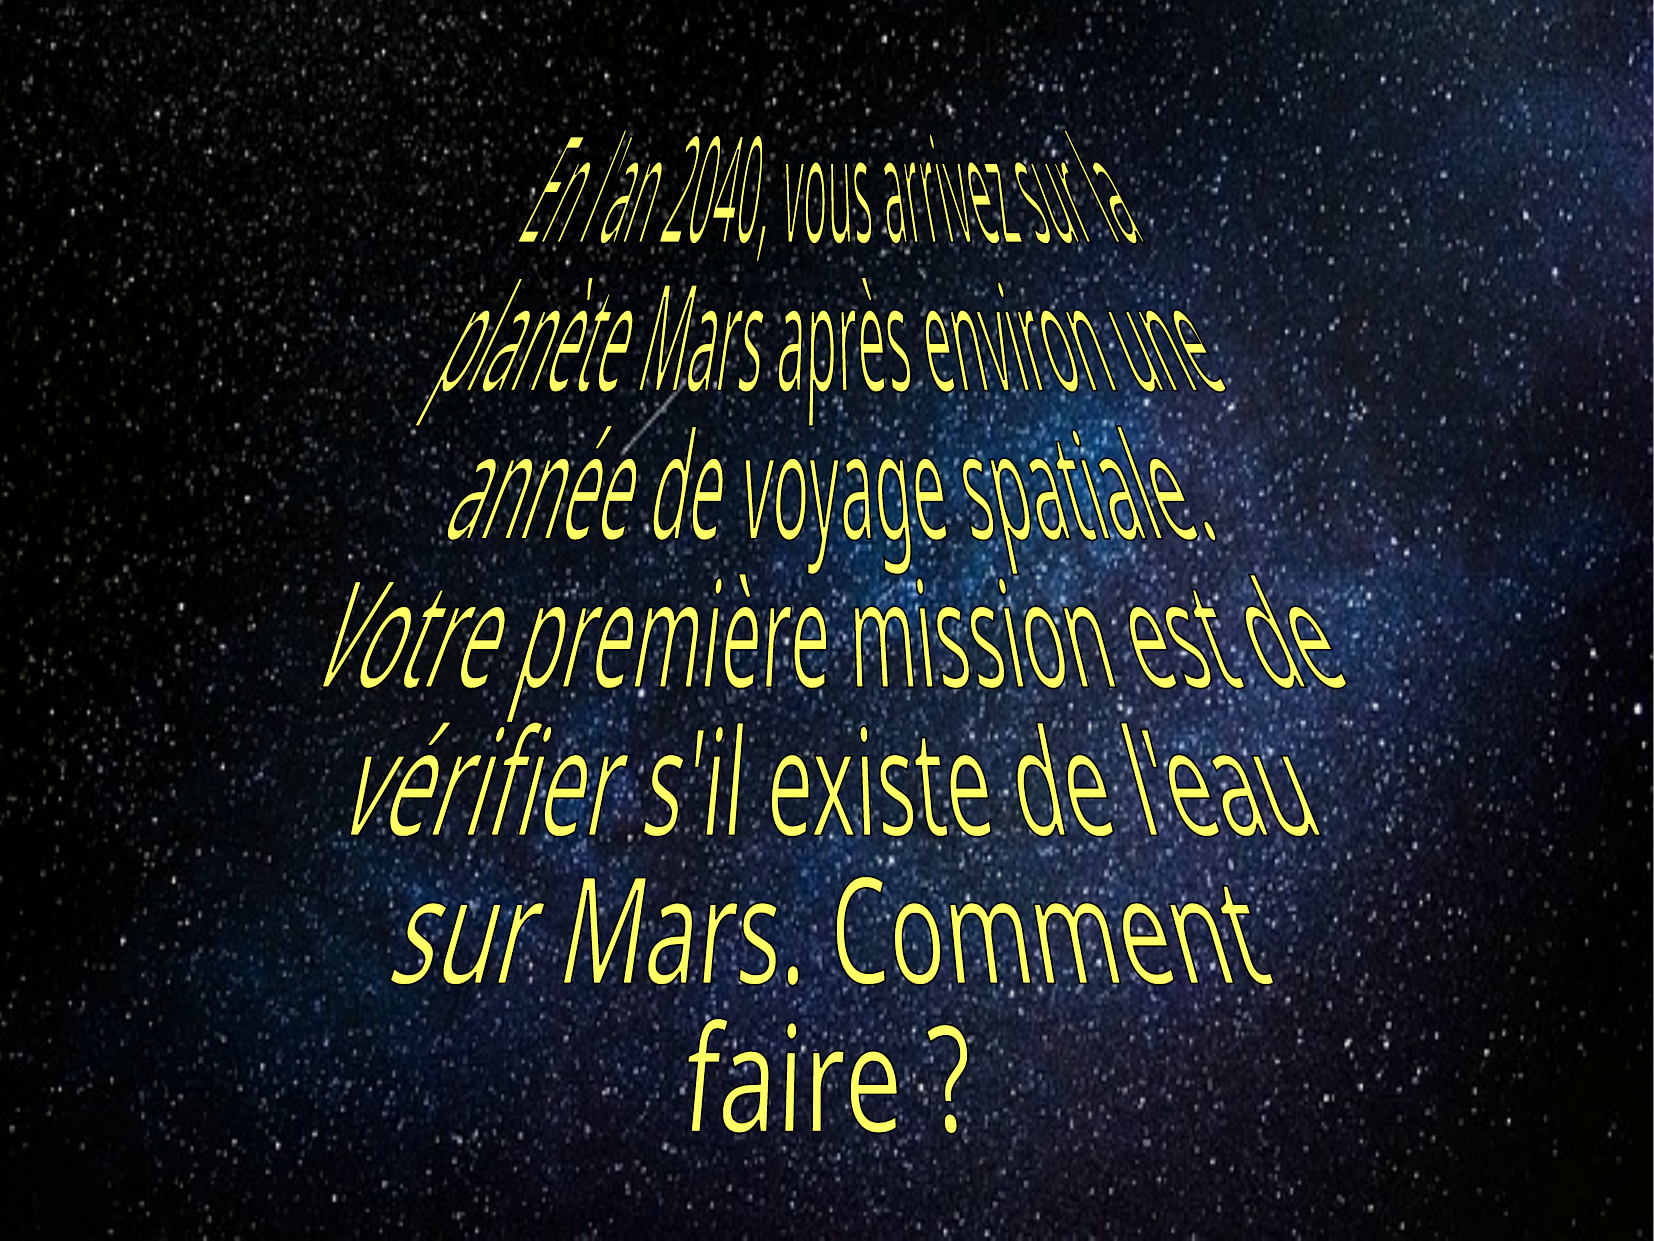

En l'an 2040, vous arrivez sur la
planète Mars après environ une
année de voyage spatiale.
Votre première mission est de
vérifier s'il existe de l'eau
sur Mars. Comment
faire ?